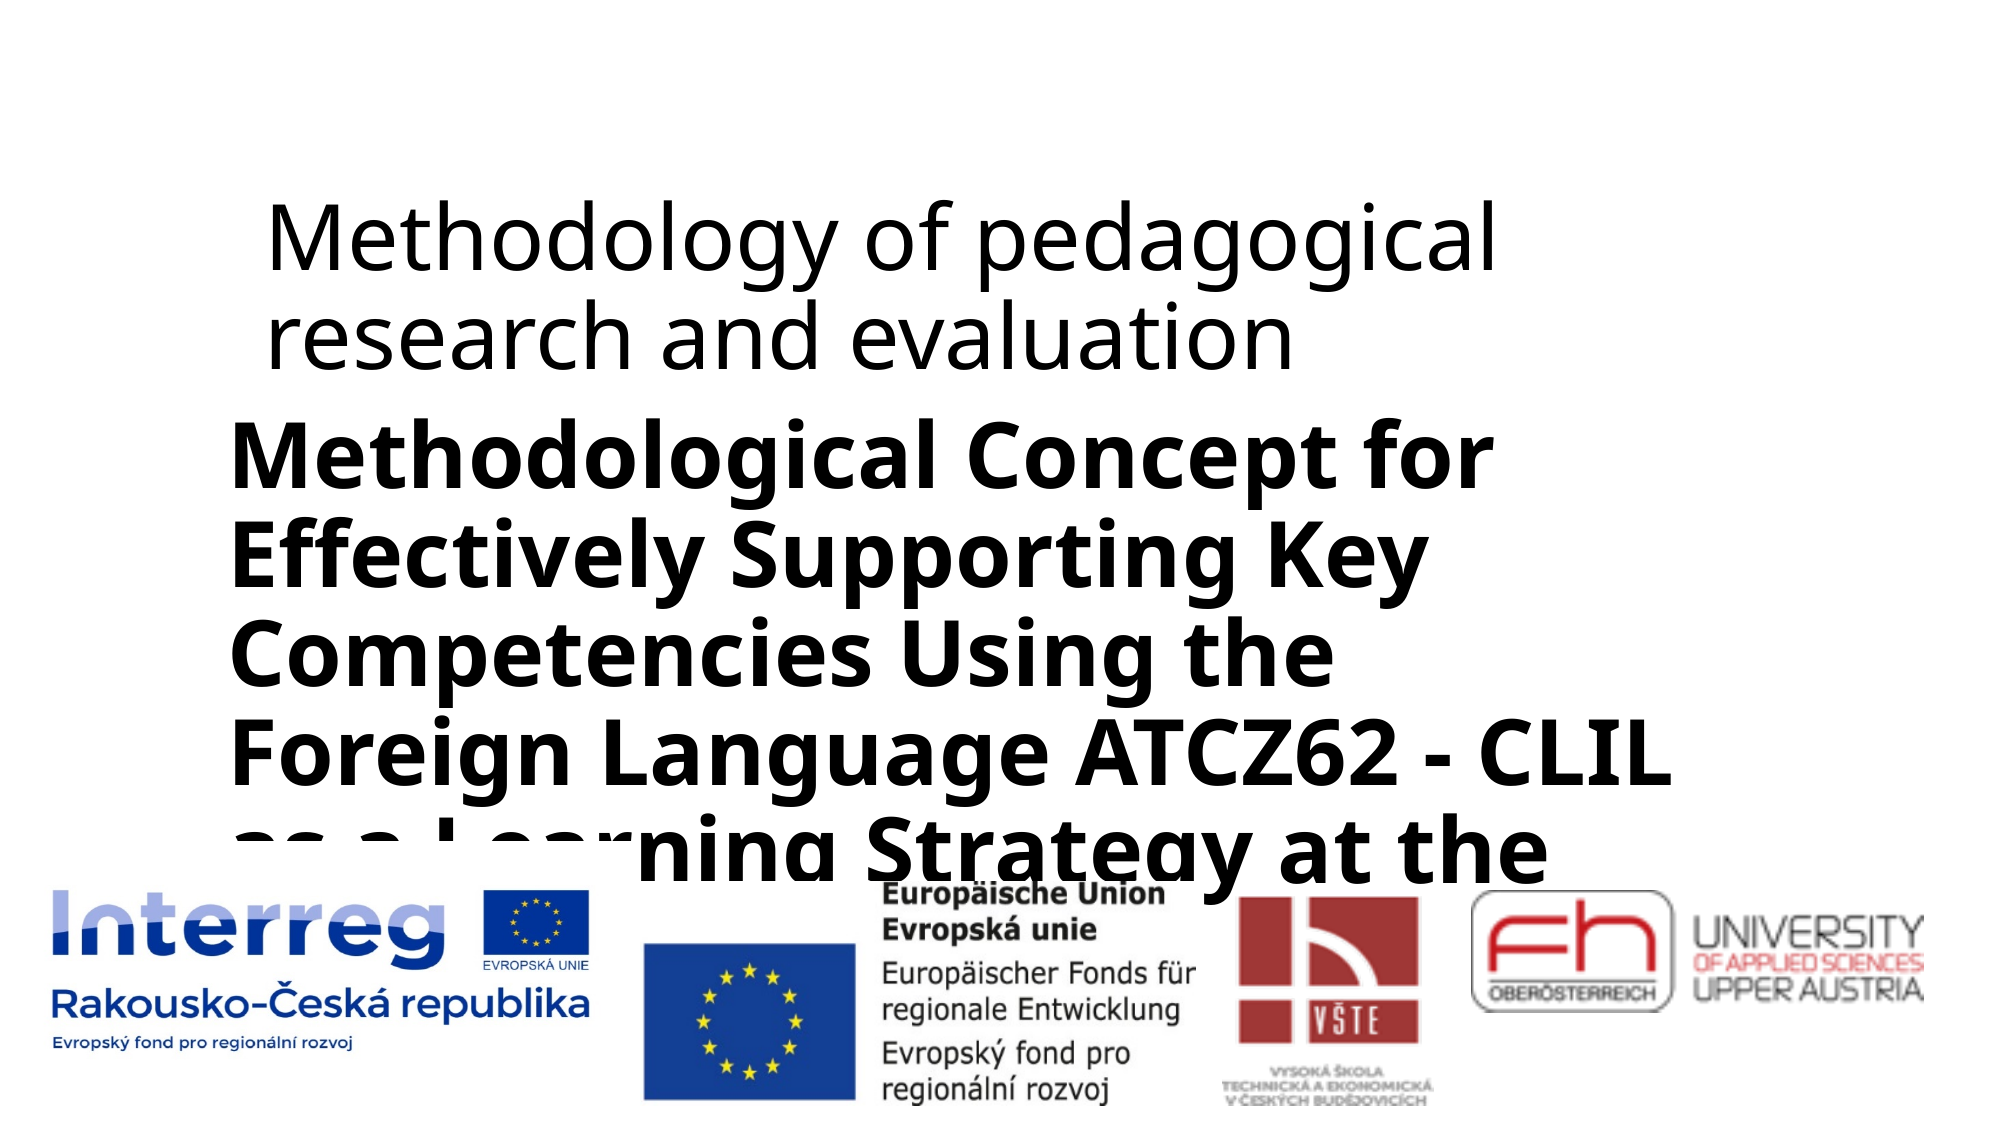

# Methodology of pedagogical research and evaluation
Methodological Concept for Effectively Supporting Key Competencies Using the Foreign Language ATCZ62 - CLIL as a Learning Strategy at the College